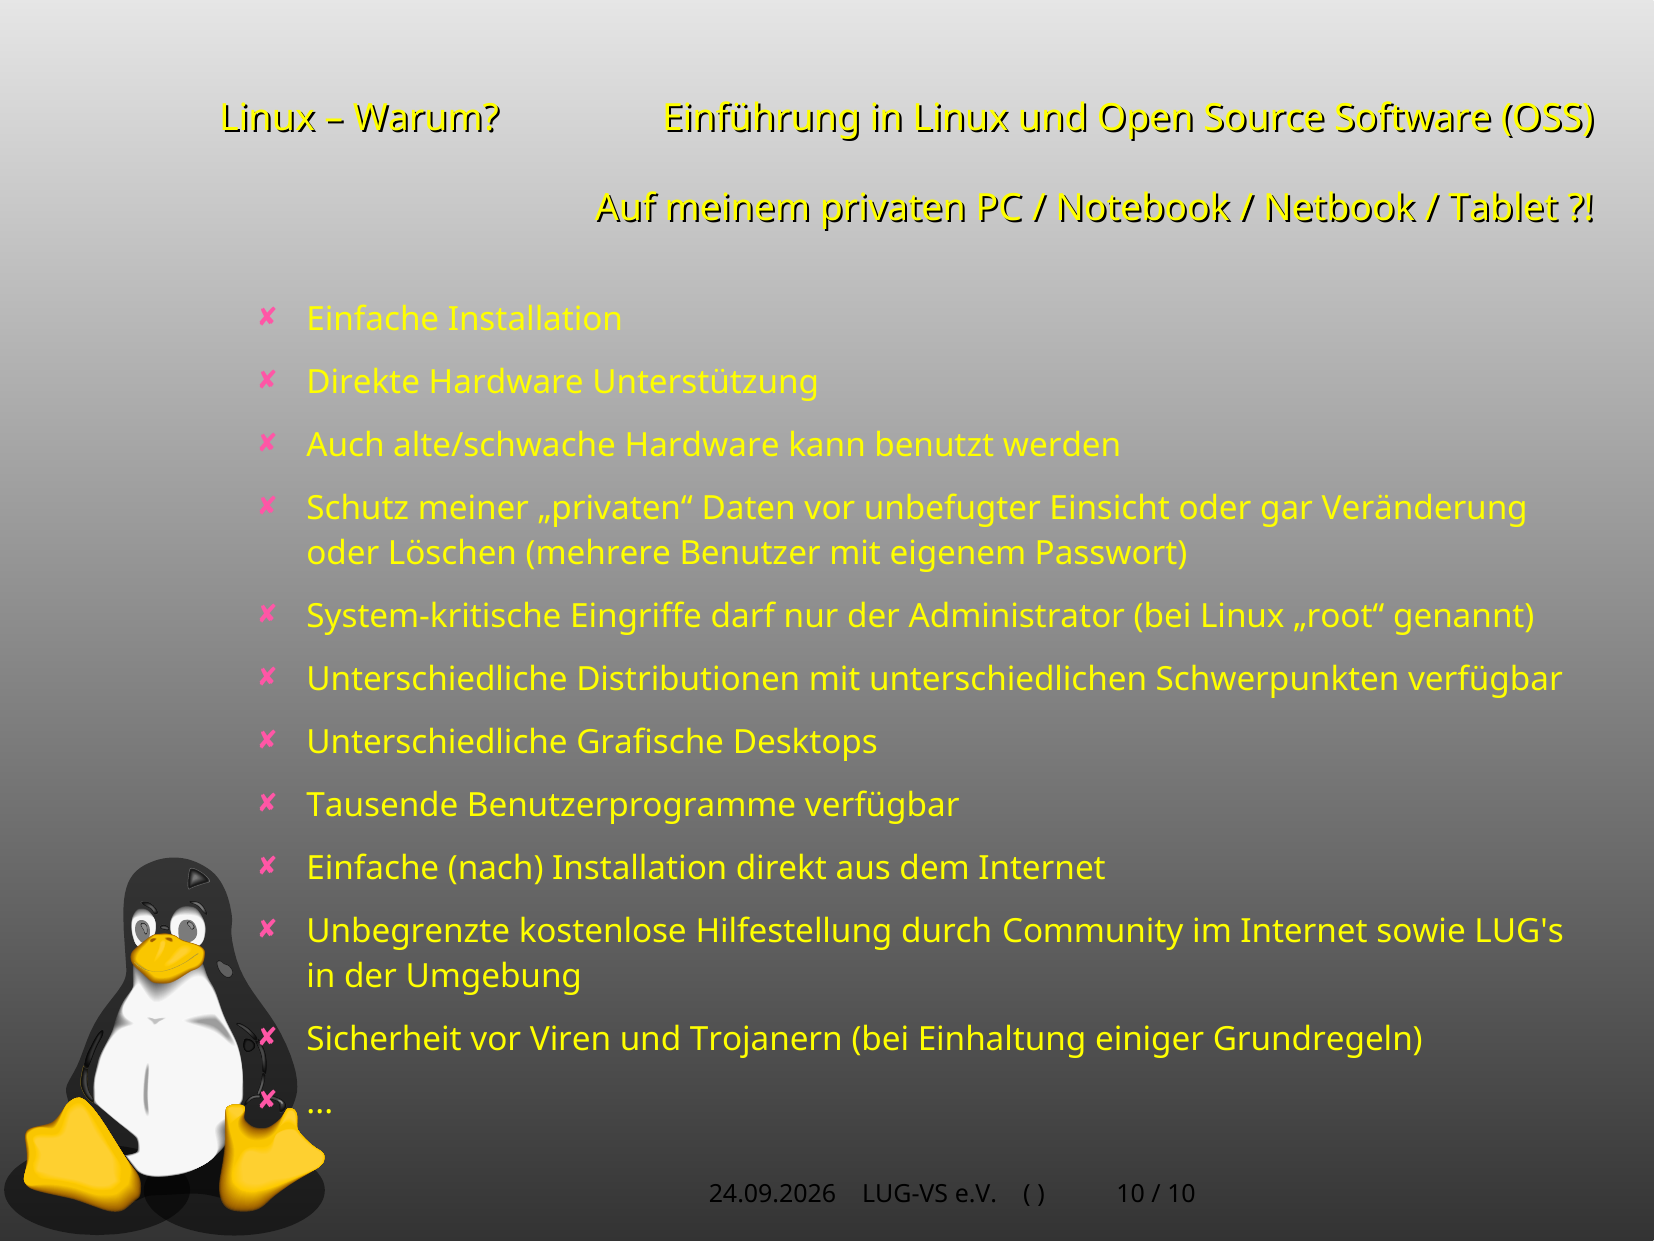

# Linux – Warum? 			Einführung in Linux und Open Source Software (OSS) Auf meinem privaten PC / Notebook / Netbook / Tablet ?!
Einfache Installation
Direkte Hardware Unterstützung
Auch alte/schwache Hardware kann benutzt werden
Schutz meiner „privaten“ Daten vor unbefugter Einsicht oder gar Veränderung oder Löschen (mehrere Benutzer mit eigenem Passwort)
System-kritische Eingriffe darf nur der Administrator (bei Linux „root“ genannt)
Unterschiedliche Distributionen mit unterschiedlichen Schwerpunkten verfügbar
Unterschiedliche Grafische Desktops
Tausende Benutzerprogramme verfügbar
Einfache (nach) Installation direkt aus dem Internet
Unbegrenzte kostenlose Hilfestellung durch Community im Internet sowie LUG's in der Umgebung
Sicherheit vor Viren und Trojanern (bei Einhaltung einiger Grundregeln)
...